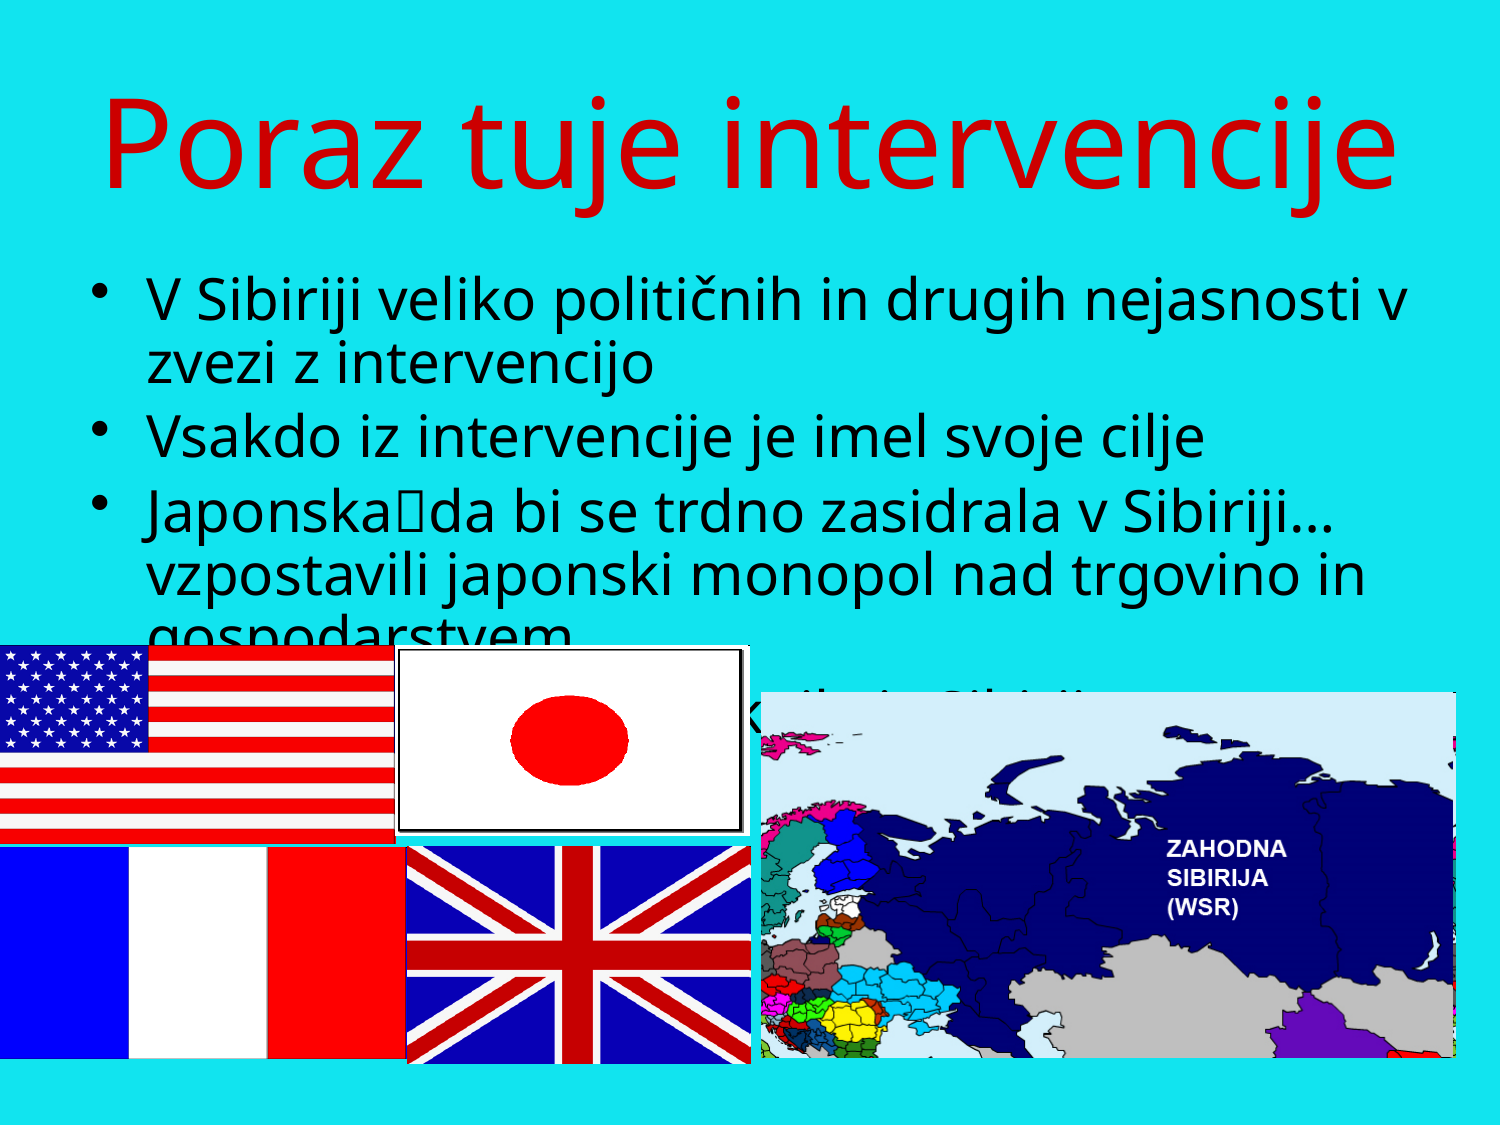

# Poraz tuje intervencije
V Sibiriji veliko političnih in drugih nejasnosti v zvezi z intervencijo
Vsakdo iz intervencije je imel svoje cilje
Japonskada bi se trdno zasidrala v Sibiriji…vzpostavili japonski monopol nad trgovino in gospodarstvem
Nekatere države umaknile iz Sibirije
http://www.optimus-prevajanje.com/zastave/slike/zda-prevajanje-zastava.gif
http://www.poslovni-utrip.si/wp-content/uploads/2007/11/japan-flag.gif
http://www.shrani.si/f/15/dG/4D10MWEx/mapa-sibirija.jpg
http://www.optimus-prevajanje.com/zastave/slike/francija4-prevajanje-zastava.gif
http://www.growquest.com/_borders/flag%20great%20britain.jpg